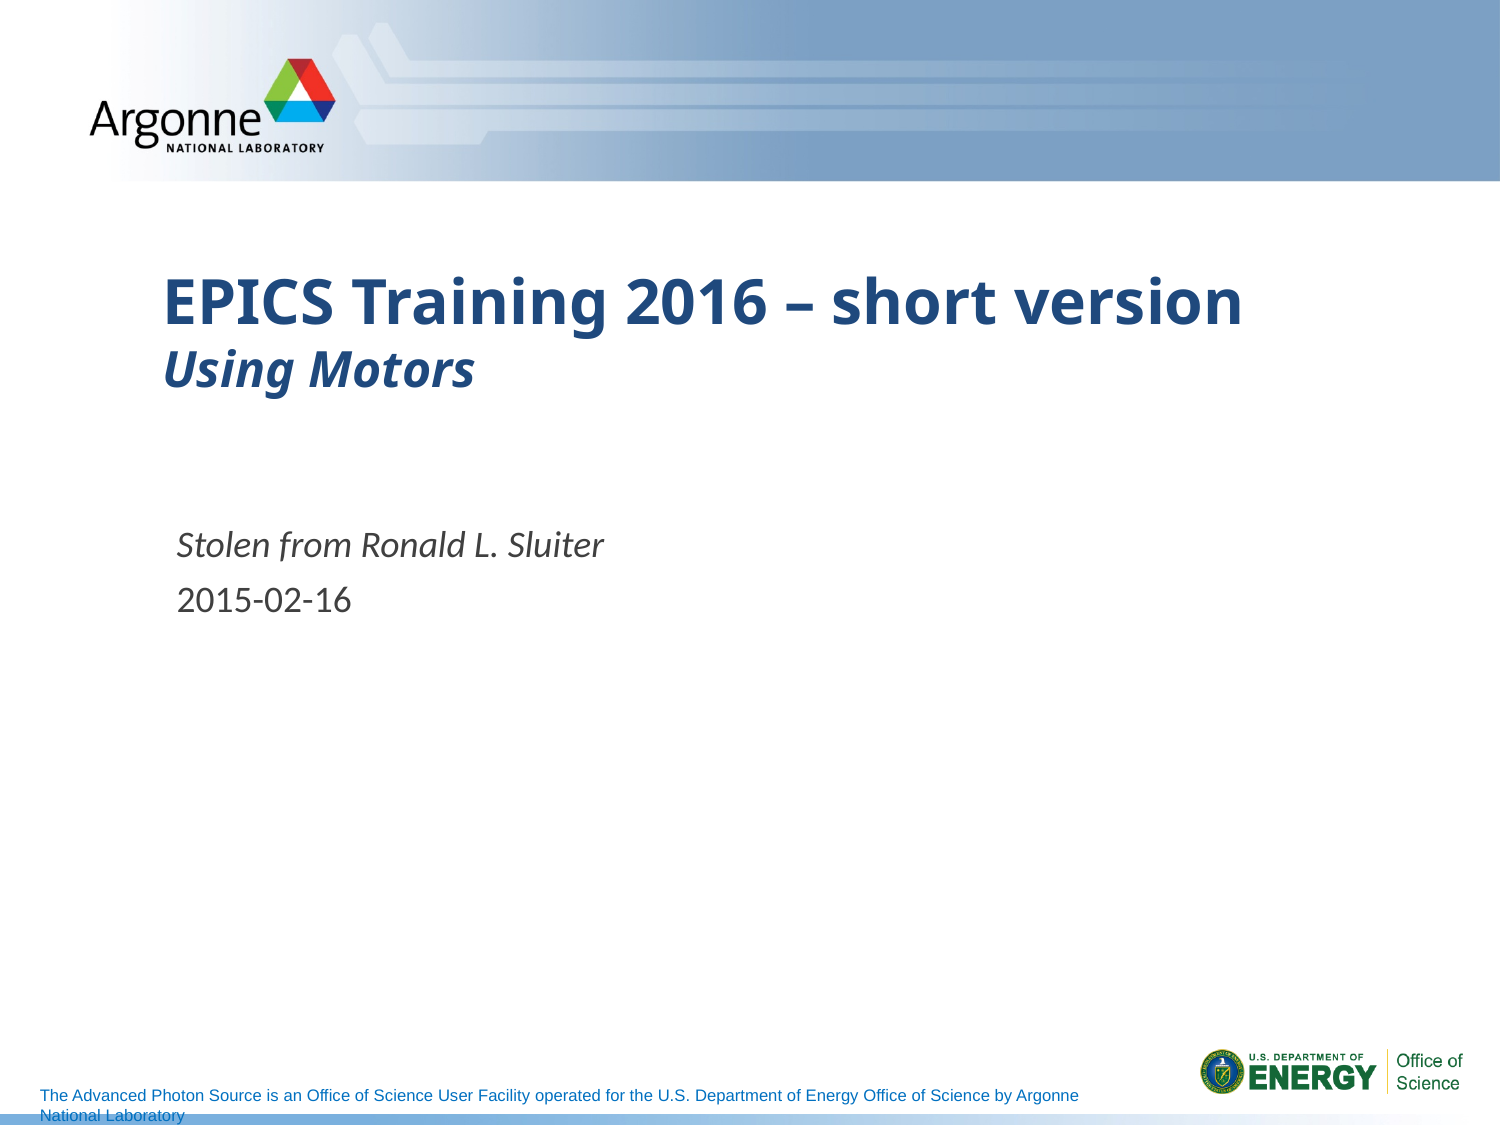

# EPICS Training 2016 – short version Using Motors
Stolen from Ronald L. Sluiter
2015-02-16